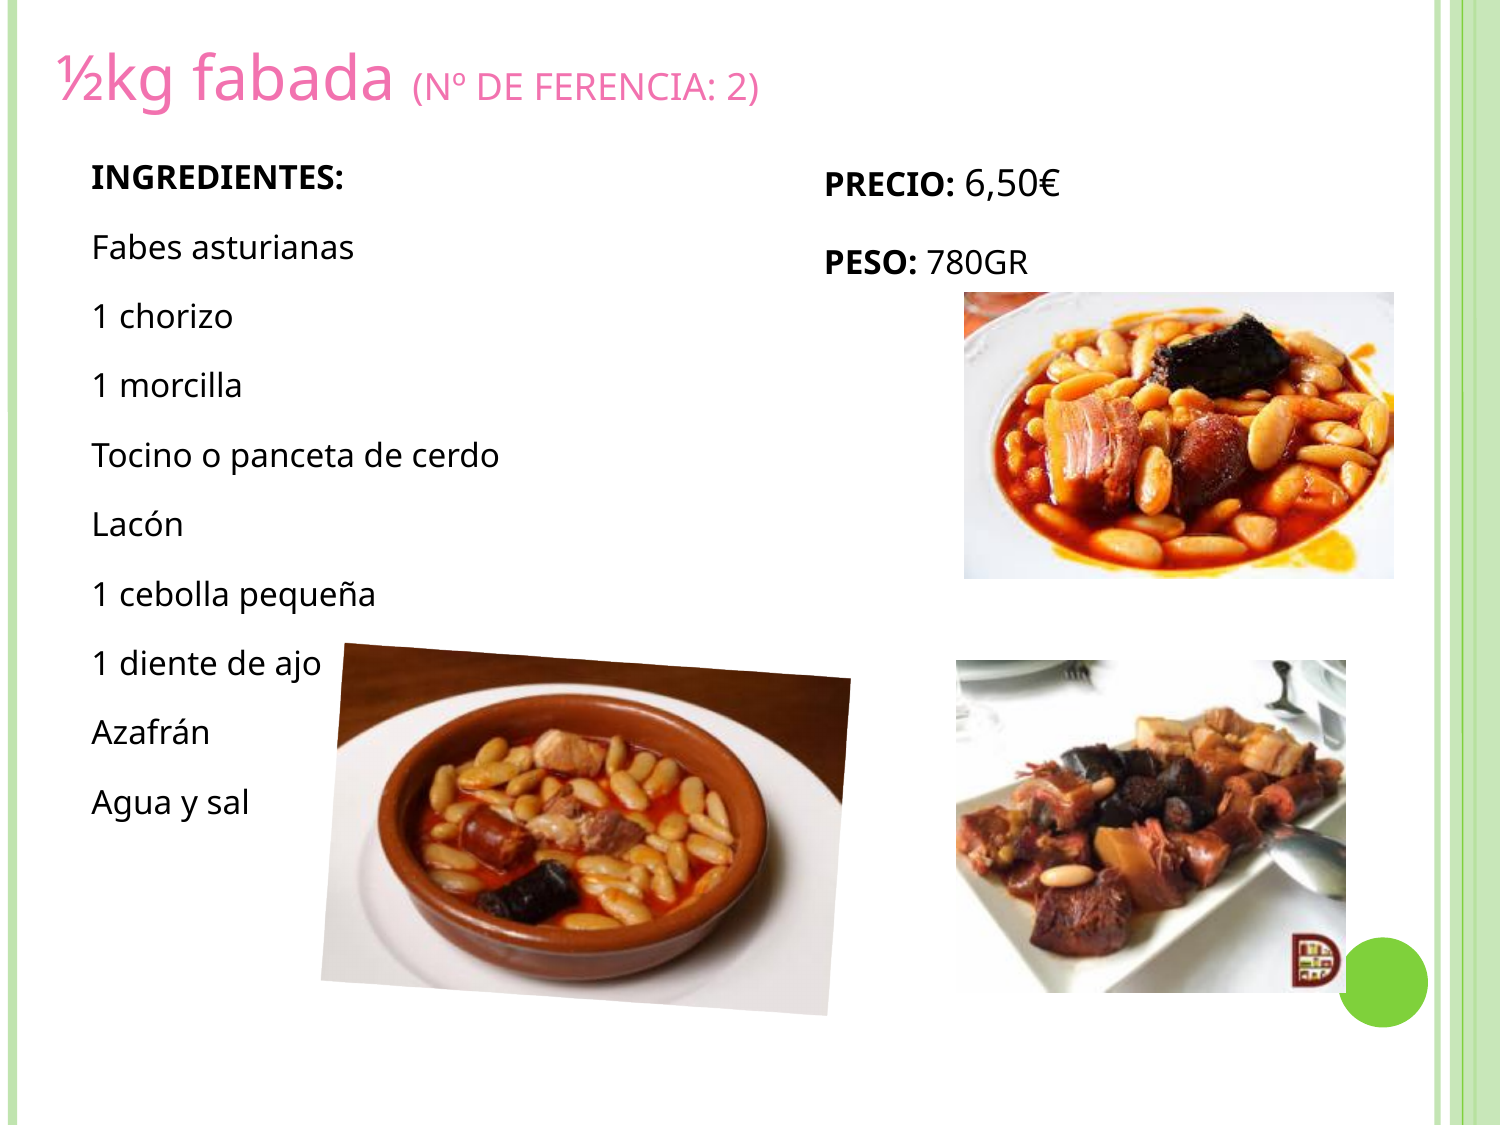

# ½kg fabada (Nº DE FERENCIA: 2)
INGREDIENTES:
Fabes asturianas
1 chorizo
1 morcilla
Tocino o panceta de cerdo
Lacón
1 cebolla pequeña
1 diente de ajo
Azafrán
Agua y sal
PRECIO: 6,50€
PESO: 780GR